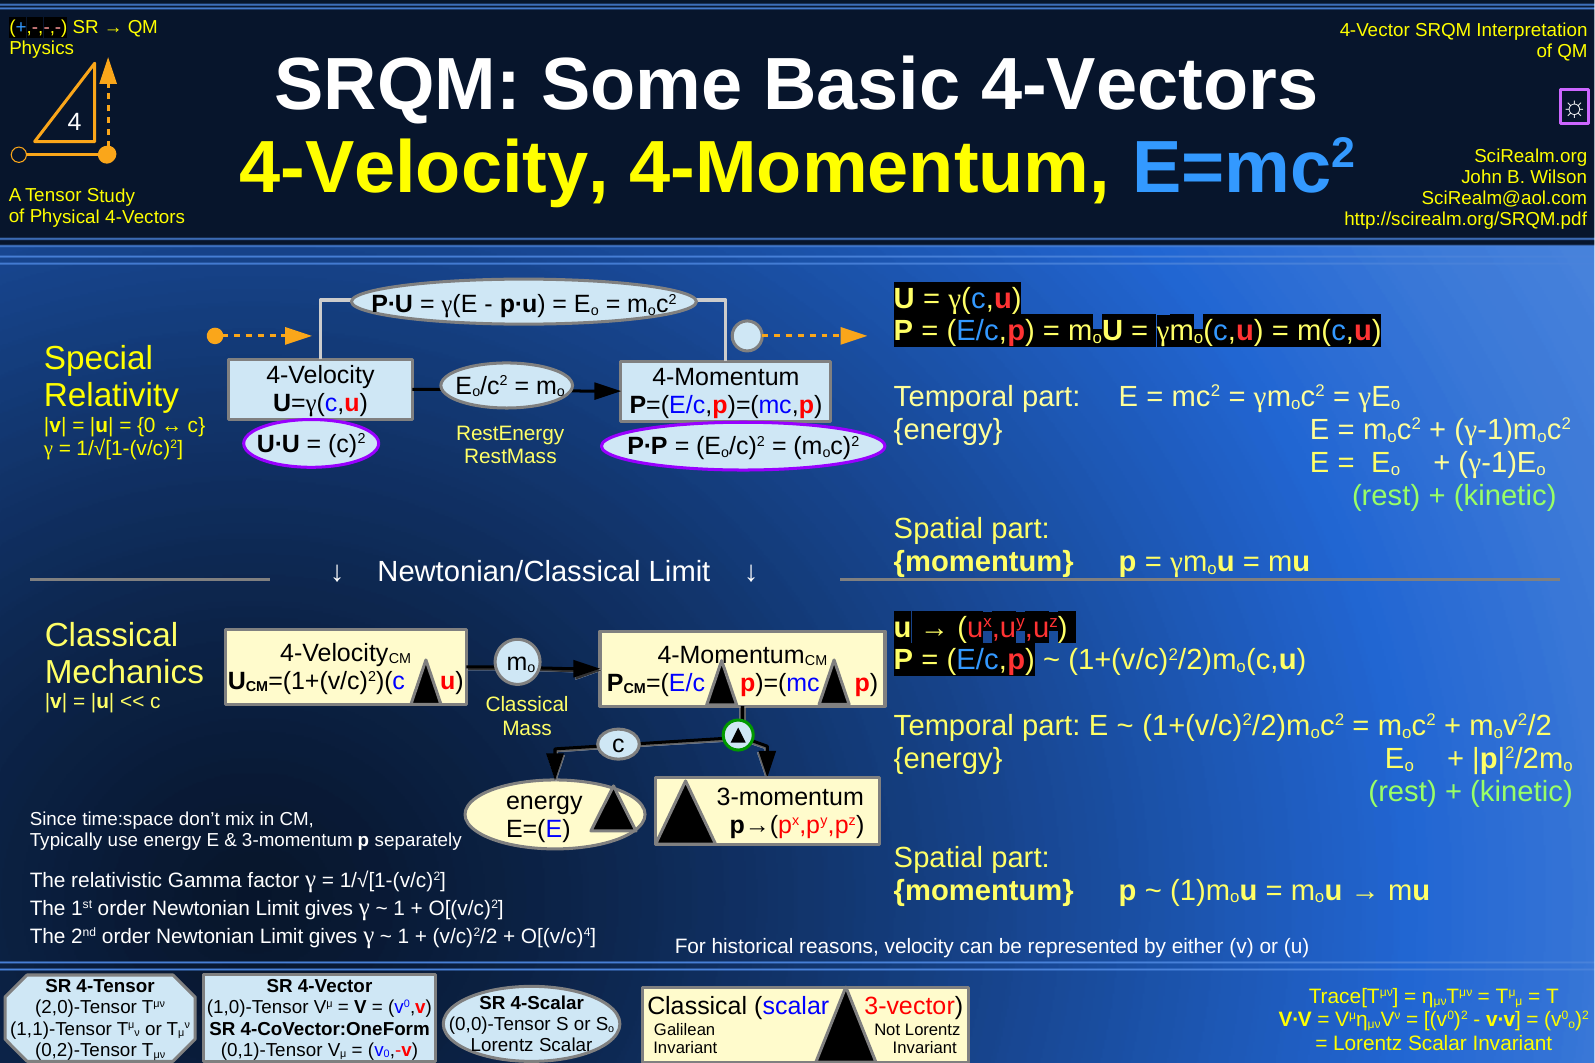

(+,-,-,-) SR → QM
Physics
A Tensor Study
of Physical 4-Vectors
4-Vector SRQM Interpretation
of QM
SciRealm.org
John B. Wilson
SciRealm@aol.com
http://scirealm.org/SRQM.pdf
# SRQM: Some Basic 4-Vectors 4-Velocity, 4-Momentum, E=mc2
4
☼
U = γ(c,u)
P = (E/c,p) = moU = γmo(c,u) = m(c,u)
Temporal part:	E = mc2 = γmoc2 = γEo
{energy}				 E = moc2 + (γ-1)moc2
					 E = Eo + (γ-1)Eo
			 			 (rest) + (kinetic)
Spatial part:
{momentum}	p = γmou = mu
u → (ux,uy,uz)
P = (E/c,p) ~ (1+(v/c)2/2)mo(c,u)
Temporal part: E ~ (1+(v/c)2/2)moc2 = moc2 + mov2/2
{energy}					 Eo + |p|2/2mo
						 (rest) + (kinetic)
Spatial part:
{momentum}	p ~ (1)mou = mou → mu
P∙U = γ(E - p∙u) = Eo = moc2
Special
Relativity
|v| = |u| = {0 ↔ c}
γ = 1/√[1-(v/c)2]
4-Velocity
U=γ(c,u)
4-Momentum
P=(E/c,p)=(mc,p)
 Eo/c2 = mo
RestEnergy
RestMass
U∙U = (c)2
P∙P = (Eo/c)2 = (moc)2
↓ Newtonian/Classical Limit ↓
Classical
Mechanics
|v| = |u| << c
4-VelocityCM
UCM=(1+(v/c)2)(c ; u)
4-MomentumCM
PCM=(E/c ; p)=(mc ; p)
 mo
Classical
Mass
c
3-momentum
p→(px,py,pz)
energy
E=(E)
Since time:space don’t mix in CM,
Typically use energy E & 3-momentum p separately
The relativistic Gamma factor γ = 1/√[1-(v/c)2]
The 1st order Newtonian Limit gives γ ~ 1 + O[(v/c)2]
The 2nd order Newtonian Limit gives γ ~ 1 + (v/c)2/2 + O[(v/c)4]
For historical reasons, velocity can be represented by either (v) or (u)
SR 4-Tensor
(2,0)-Tensor Tμν
(1,1)-Tensor Tμν or Tμν
(0,2)-Tensor Tμν
SR 4-Vector
(1,0)-Tensor Vμ = V = (v0,v)
SR 4-CoVector:OneForm
(0,1)-Tensor Vμ = (v0,-v)
Trace[Tμν] = ημνTμν = Tμμ = T
V∙V = VμημνVν = [(v0)2 - v∙v] = (v0o)2
= Lorentz Scalar Invariant
SR 4-Scalar
(0,0)-Tensor S or So
Lorentz Scalar
Classical (scalar ; 3-vector)
 Galilean			Not Lorentz
Invariant			 Invariant